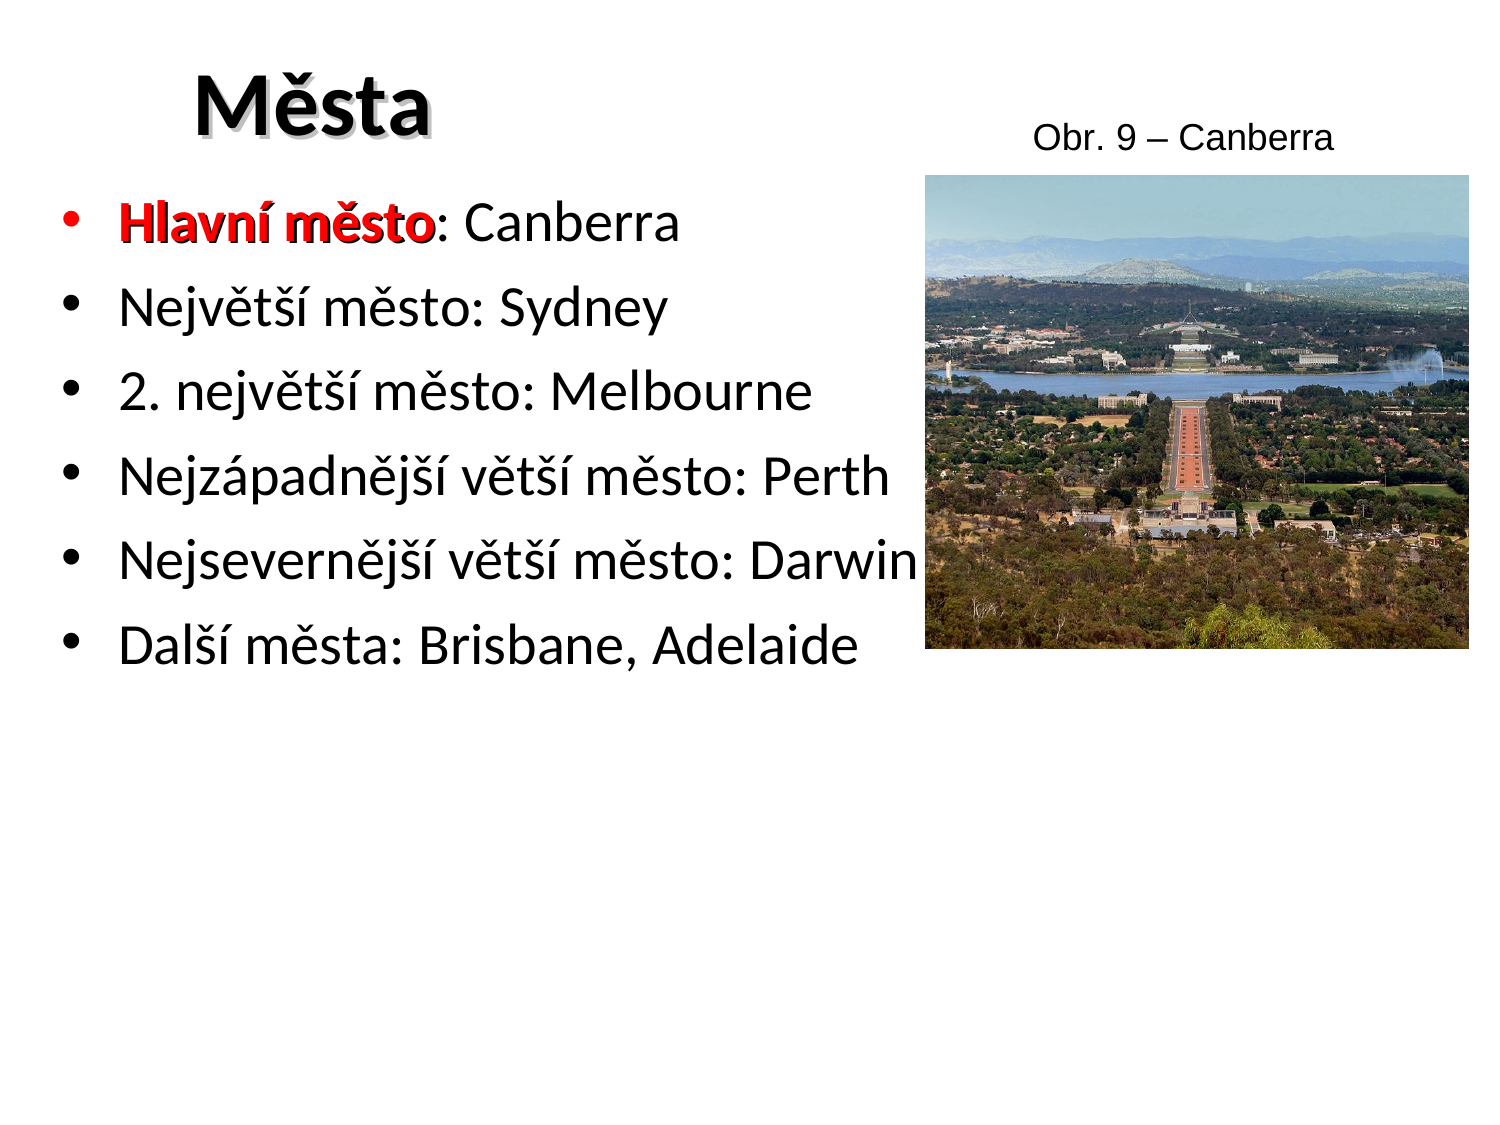

# Města
Obr. 9 – Canberra
Hlavní město: Canberra
Největší město: Sydney
2. největší město: Melbourne
Nejzápadnější větší město: Perth
Nejsevernější větší město: Darwin
Další města: Brisbane, Adelaide